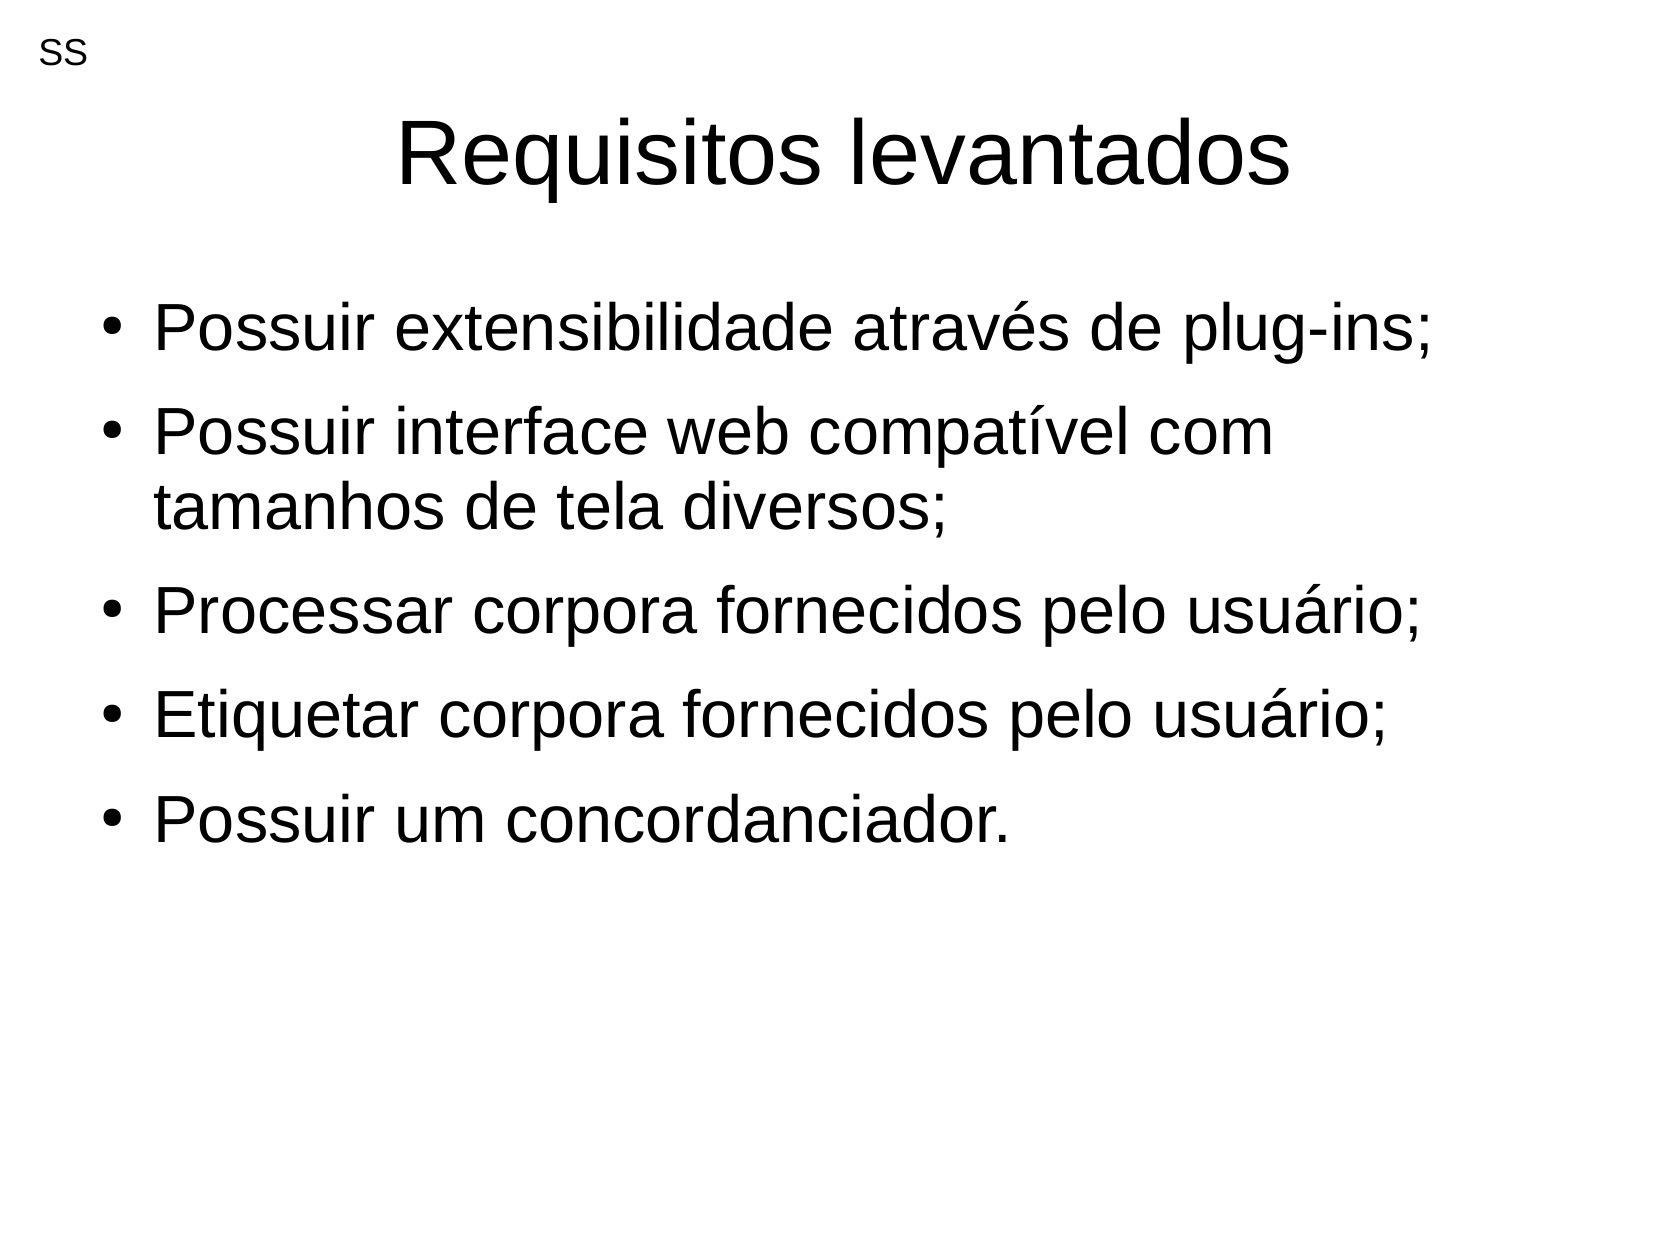

SS
# Requisitos levantados
Possuir extensibilidade através de plug-ins;
Possuir interface web compatível com tamanhos de tela diversos;
Processar corpora fornecidos pelo usuário;
Etiquetar corpora fornecidos pelo usuário;
Possuir um concordanciador.